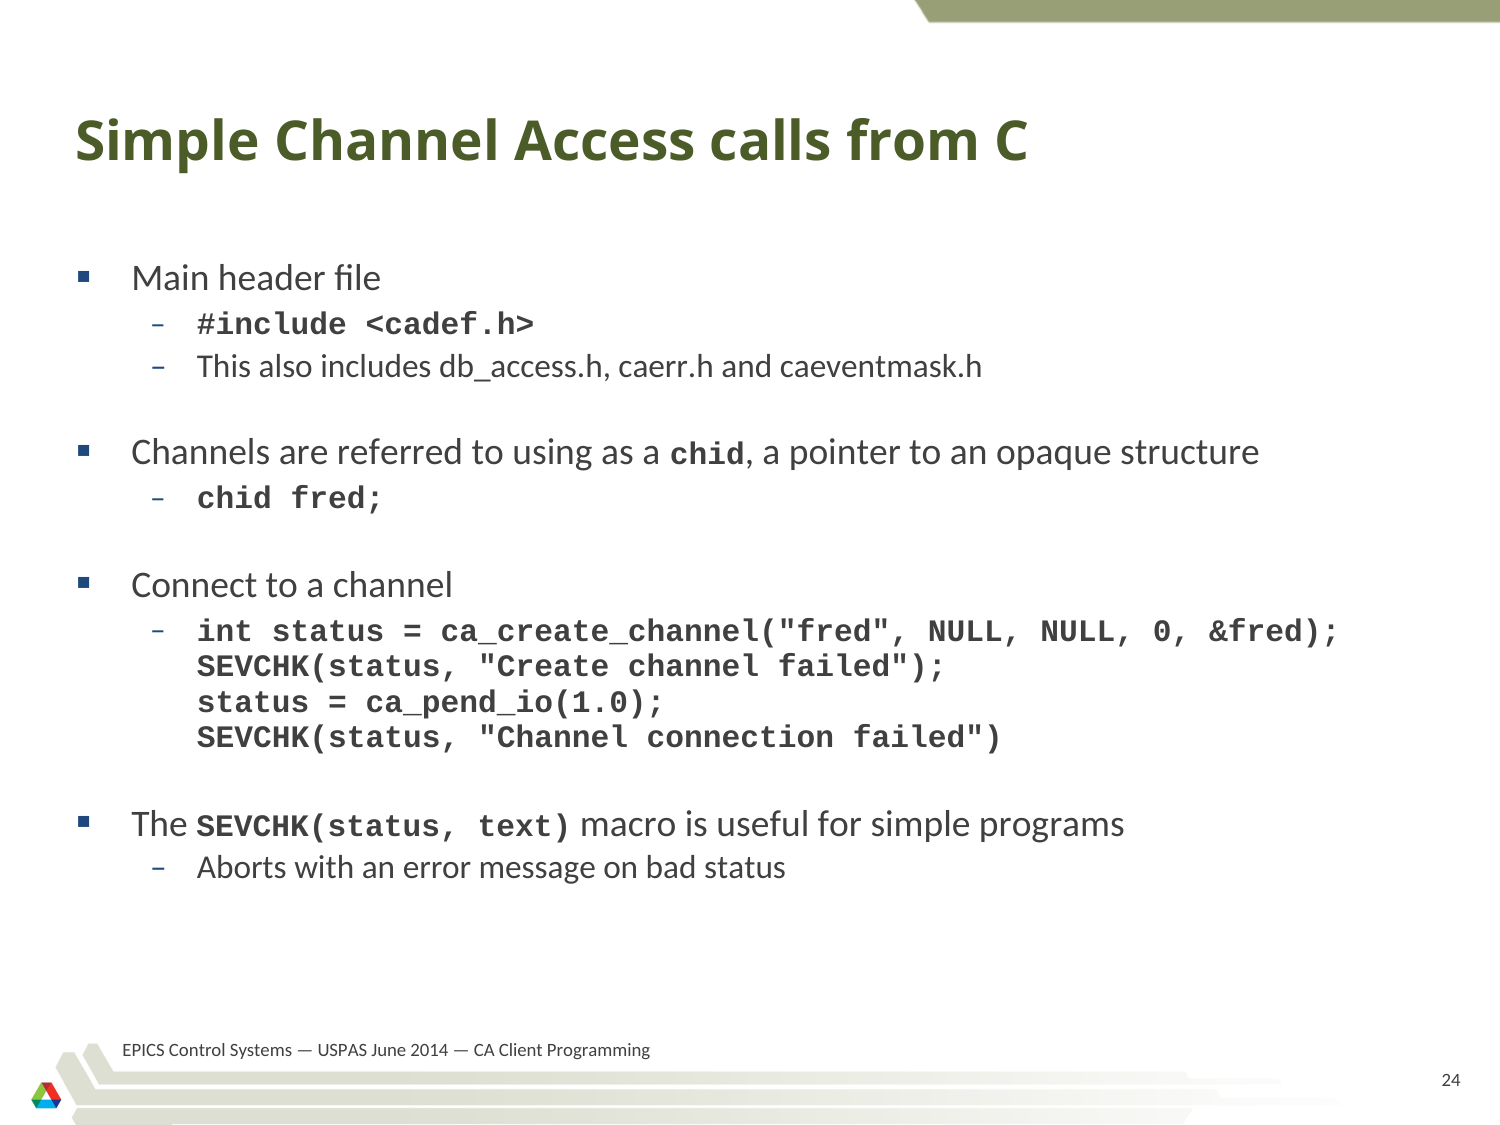

# Simple Channel Access calls from C
Main header file
#include <cadef.h>
This also includes db_access.h, caerr.h and caeventmask.h
Channels are referred to using as a chid, a pointer to an opaque structure
chid fred;
Connect to a channel
int status = ca_create_channel("fred", NULL, NULL, 0, &fred);
SEVCHK(status, "Create channel failed");
status = ca_pend_io(1.0);
SEVCHK(status, "Channel connection failed")
The SEVCHK(status, text) macro is useful for simple programs
Aborts with an error message on bad status
EPICS Control Systems — USPAS June 2014 — CA Client Programming
24